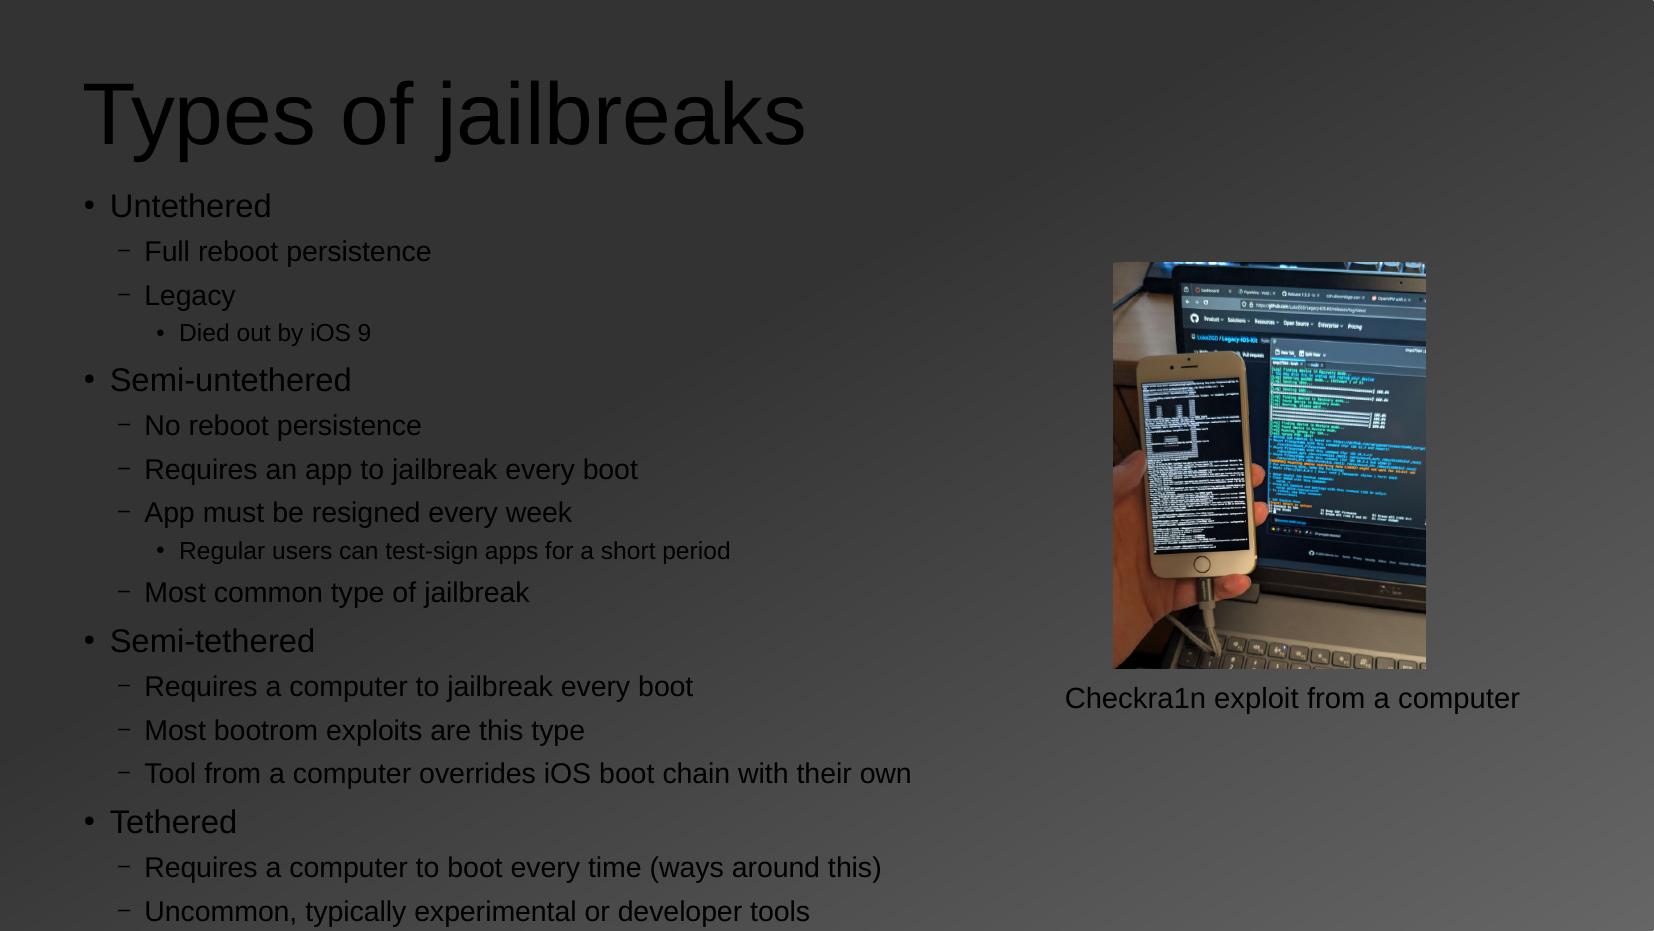

# Types of jailbreaks
Untethered
Full reboot persistence
Legacy
Died out by iOS 9
Semi-untethered
No reboot persistence
Requires an app to jailbreak every boot
App must be resigned every week
Regular users can test-sign apps for a short period
Most common type of jailbreak
Semi-tethered
Requires a computer to jailbreak every boot
Most bootrom exploits are this type
Tool from a computer overrides iOS boot chain with their own
Tethered
Requires a computer to boot every time (ways around this)
Uncommon, typically experimental or developer tools
Checkra1n exploit from a computer